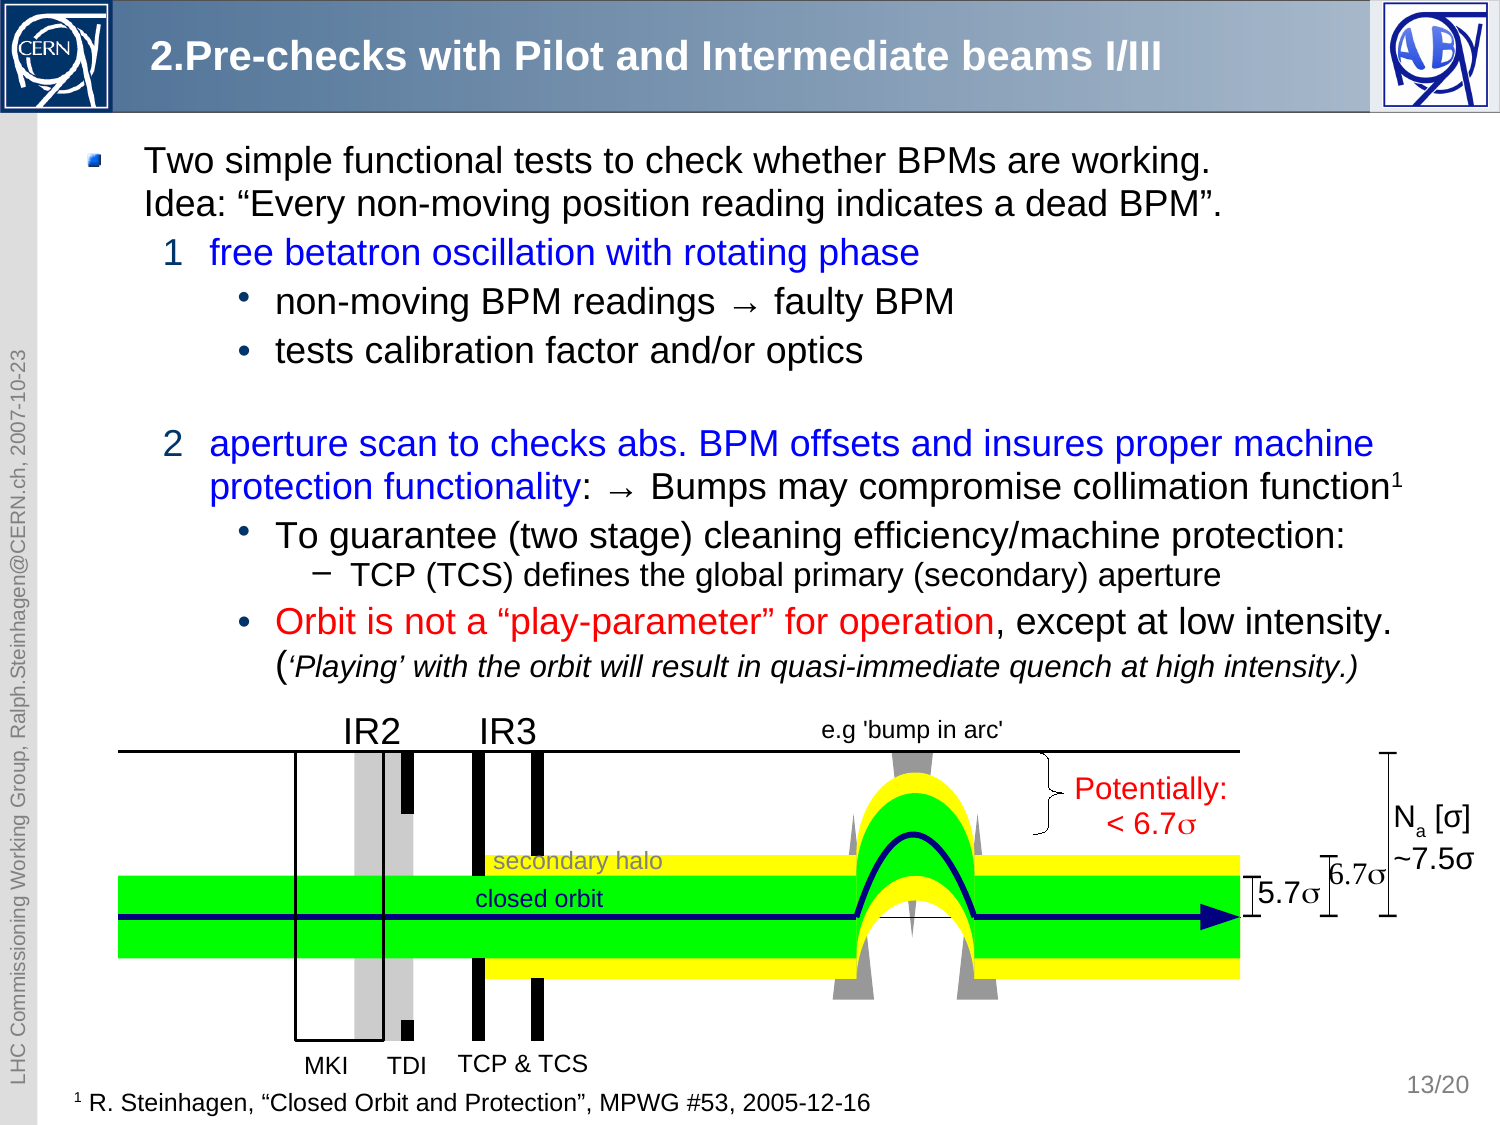

# 2.Pre-checks with Pilot and Intermediate beams I/III
Two simple functional tests to check whether BPMs are working. 		Idea: “Every non-moving position reading indicates a dead BPM”.
free betatron oscillation with rotating phase
non-moving BPM readings → faulty BPM
tests calibration factor and/or optics
aperture scan to checks abs. BPM offsets and insures proper machine protection functionality: → Bumps may compromise collimation function1
To guarantee (two stage) cleaning efficiency/machine protection:
TCP (TCS) defines the global primary (secondary) aperture
Orbit is not a “play-parameter” for operation, except at low intensity. (‘Playing’ with the orbit will result in quasi-immediate quench at high intensity.)
IR2
IR3
e.g 'bump in arc'
Potentially:
< 6.7s
Na [σ]
~7.5σ
secondary halo
6.7s
5.7s
closed orbit
TCP & TCS
MKI
TDI
1 R. Steinhagen, “Closed Orbit and Protection”, MPWG #53, 2005-12-16